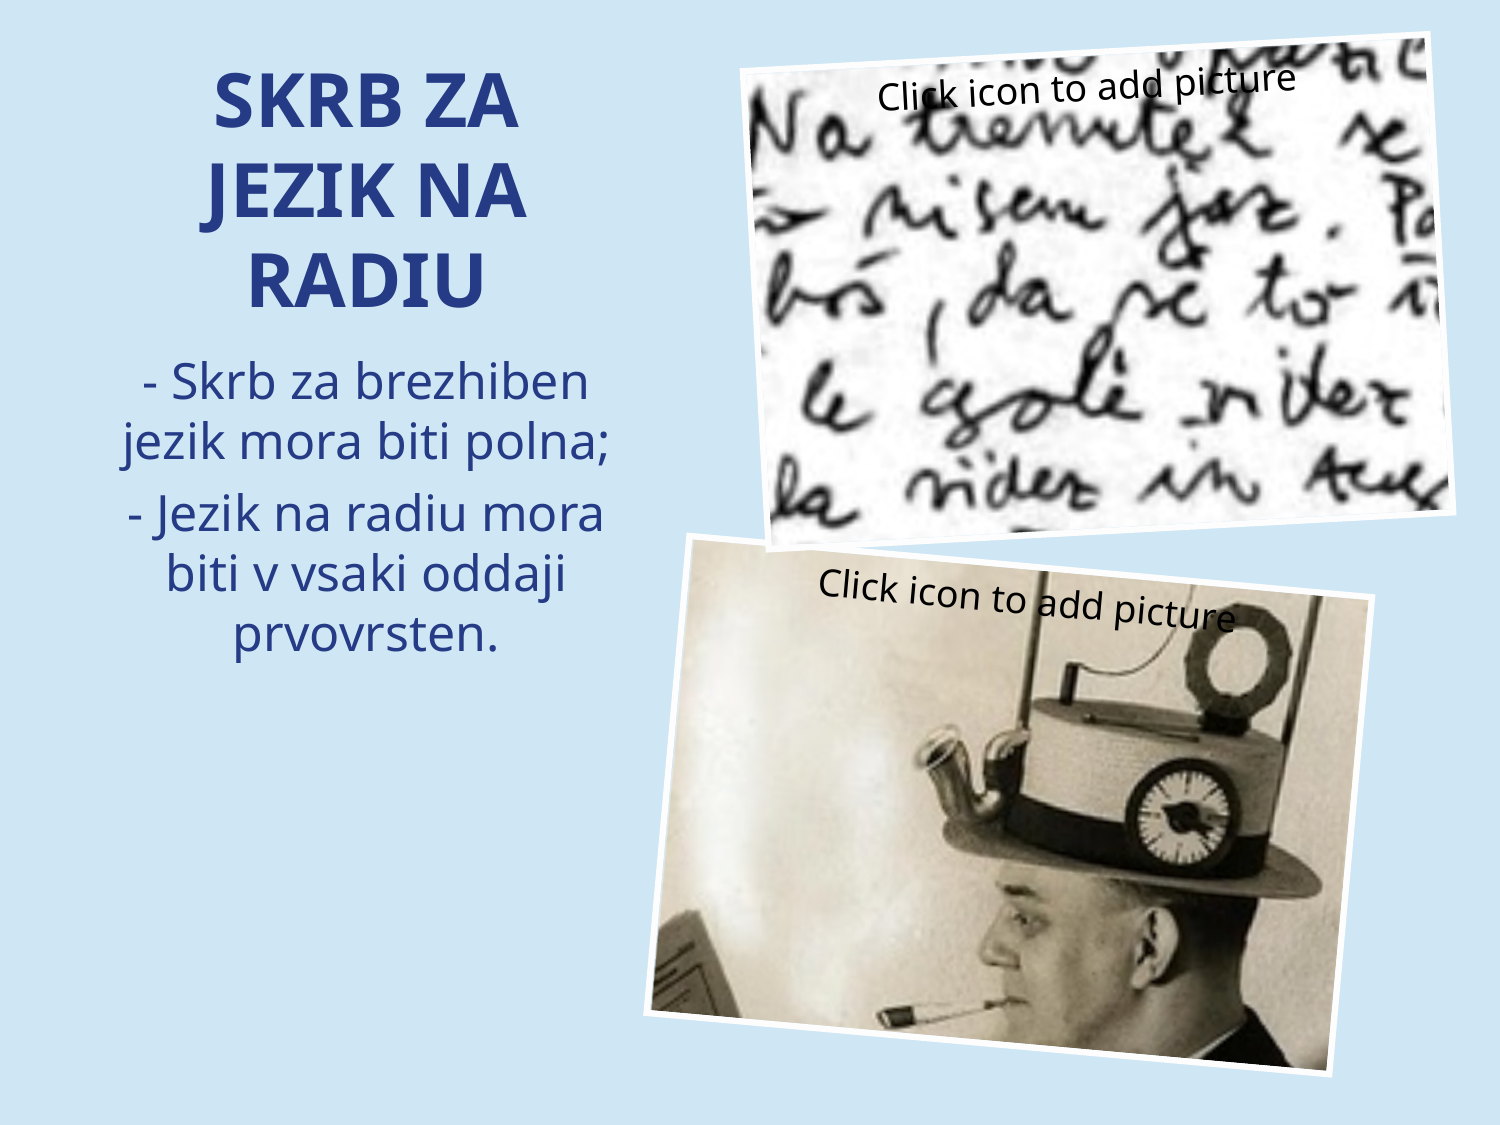

Click icon to add picture
# SKRB ZA JEZIK NA RADIU
- Skrb za brezhiben jezik mora biti polna;
- Jezik na radiu mora biti v vsaki oddaji prvovrsten.
Click icon to add picture